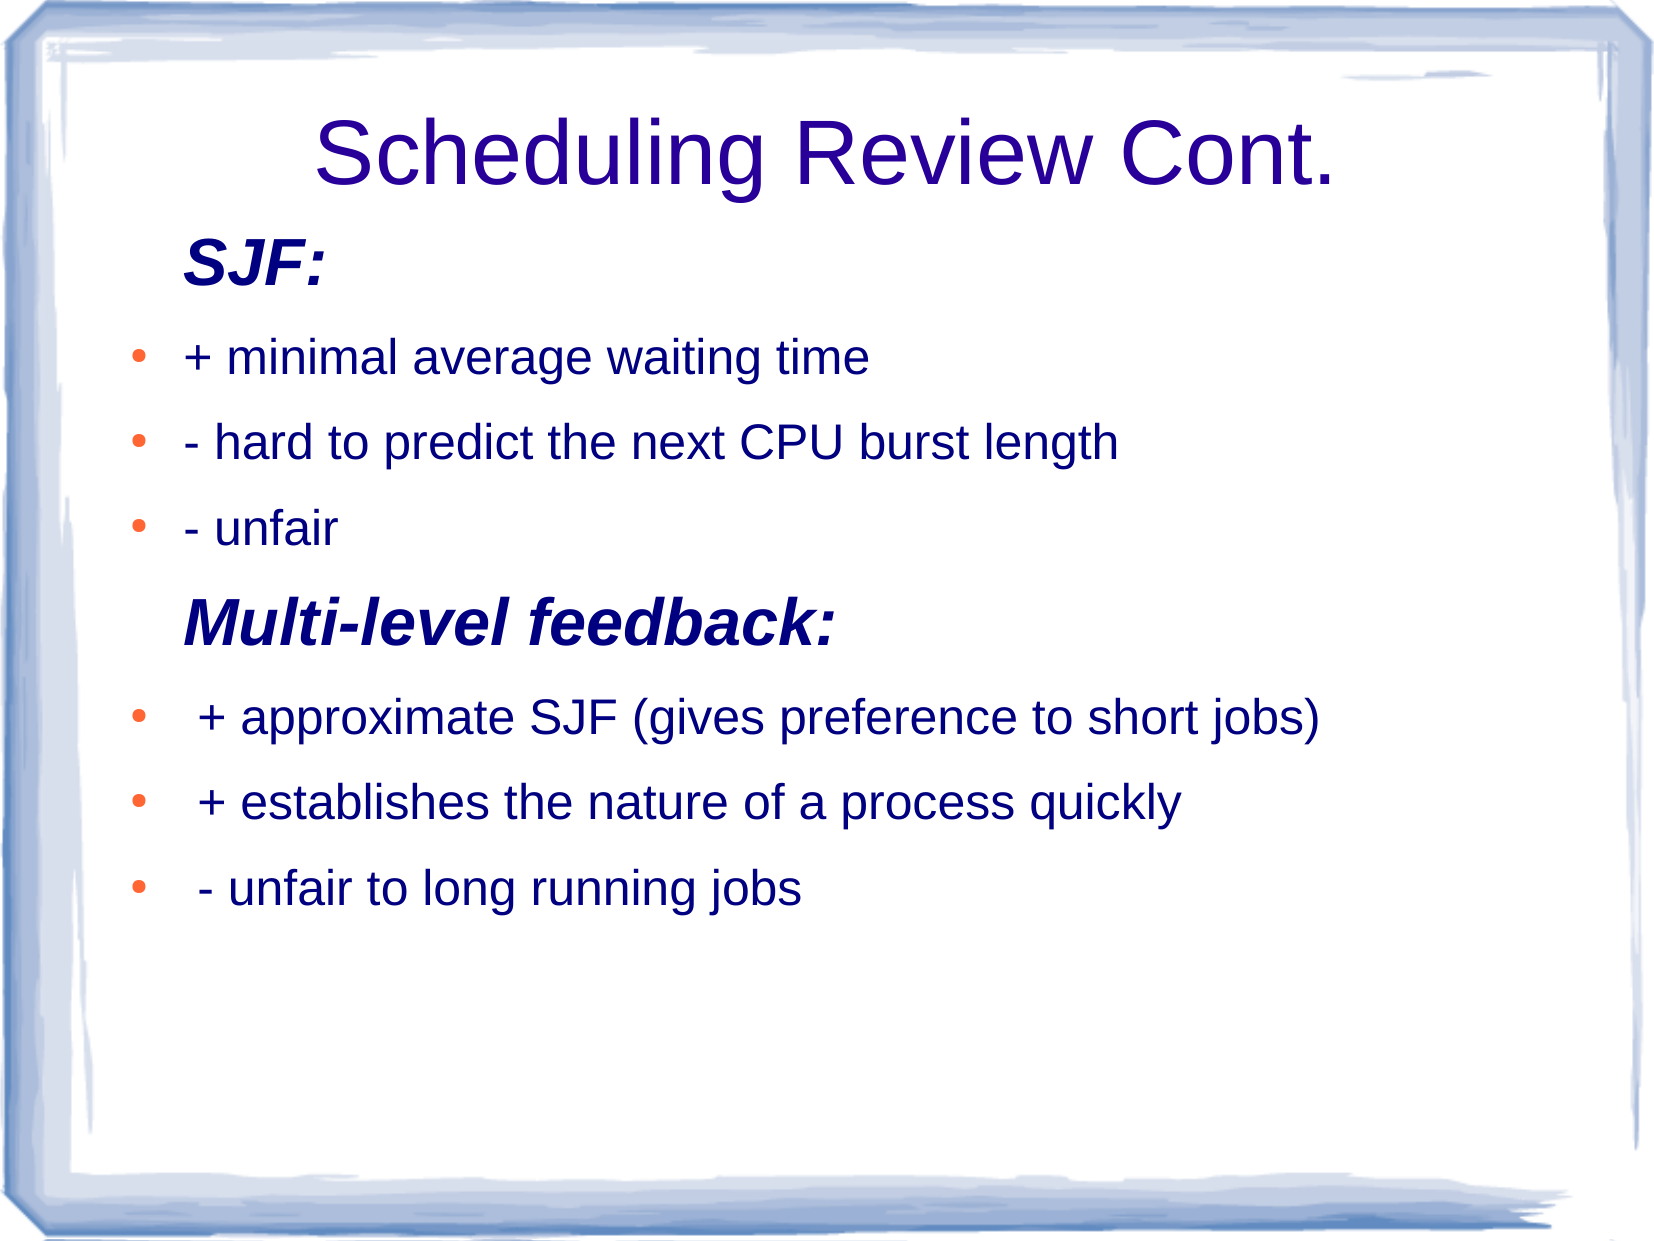

# Scheduling Review Cont.
SJF:
+ minimal average waiting time
- hard to predict the next CPU burst length
- unfair
Multi-level feedback:
 + approximate SJF (gives preference to short jobs)
 + establishes the nature of a process quickly
 - unfair to long running jobs